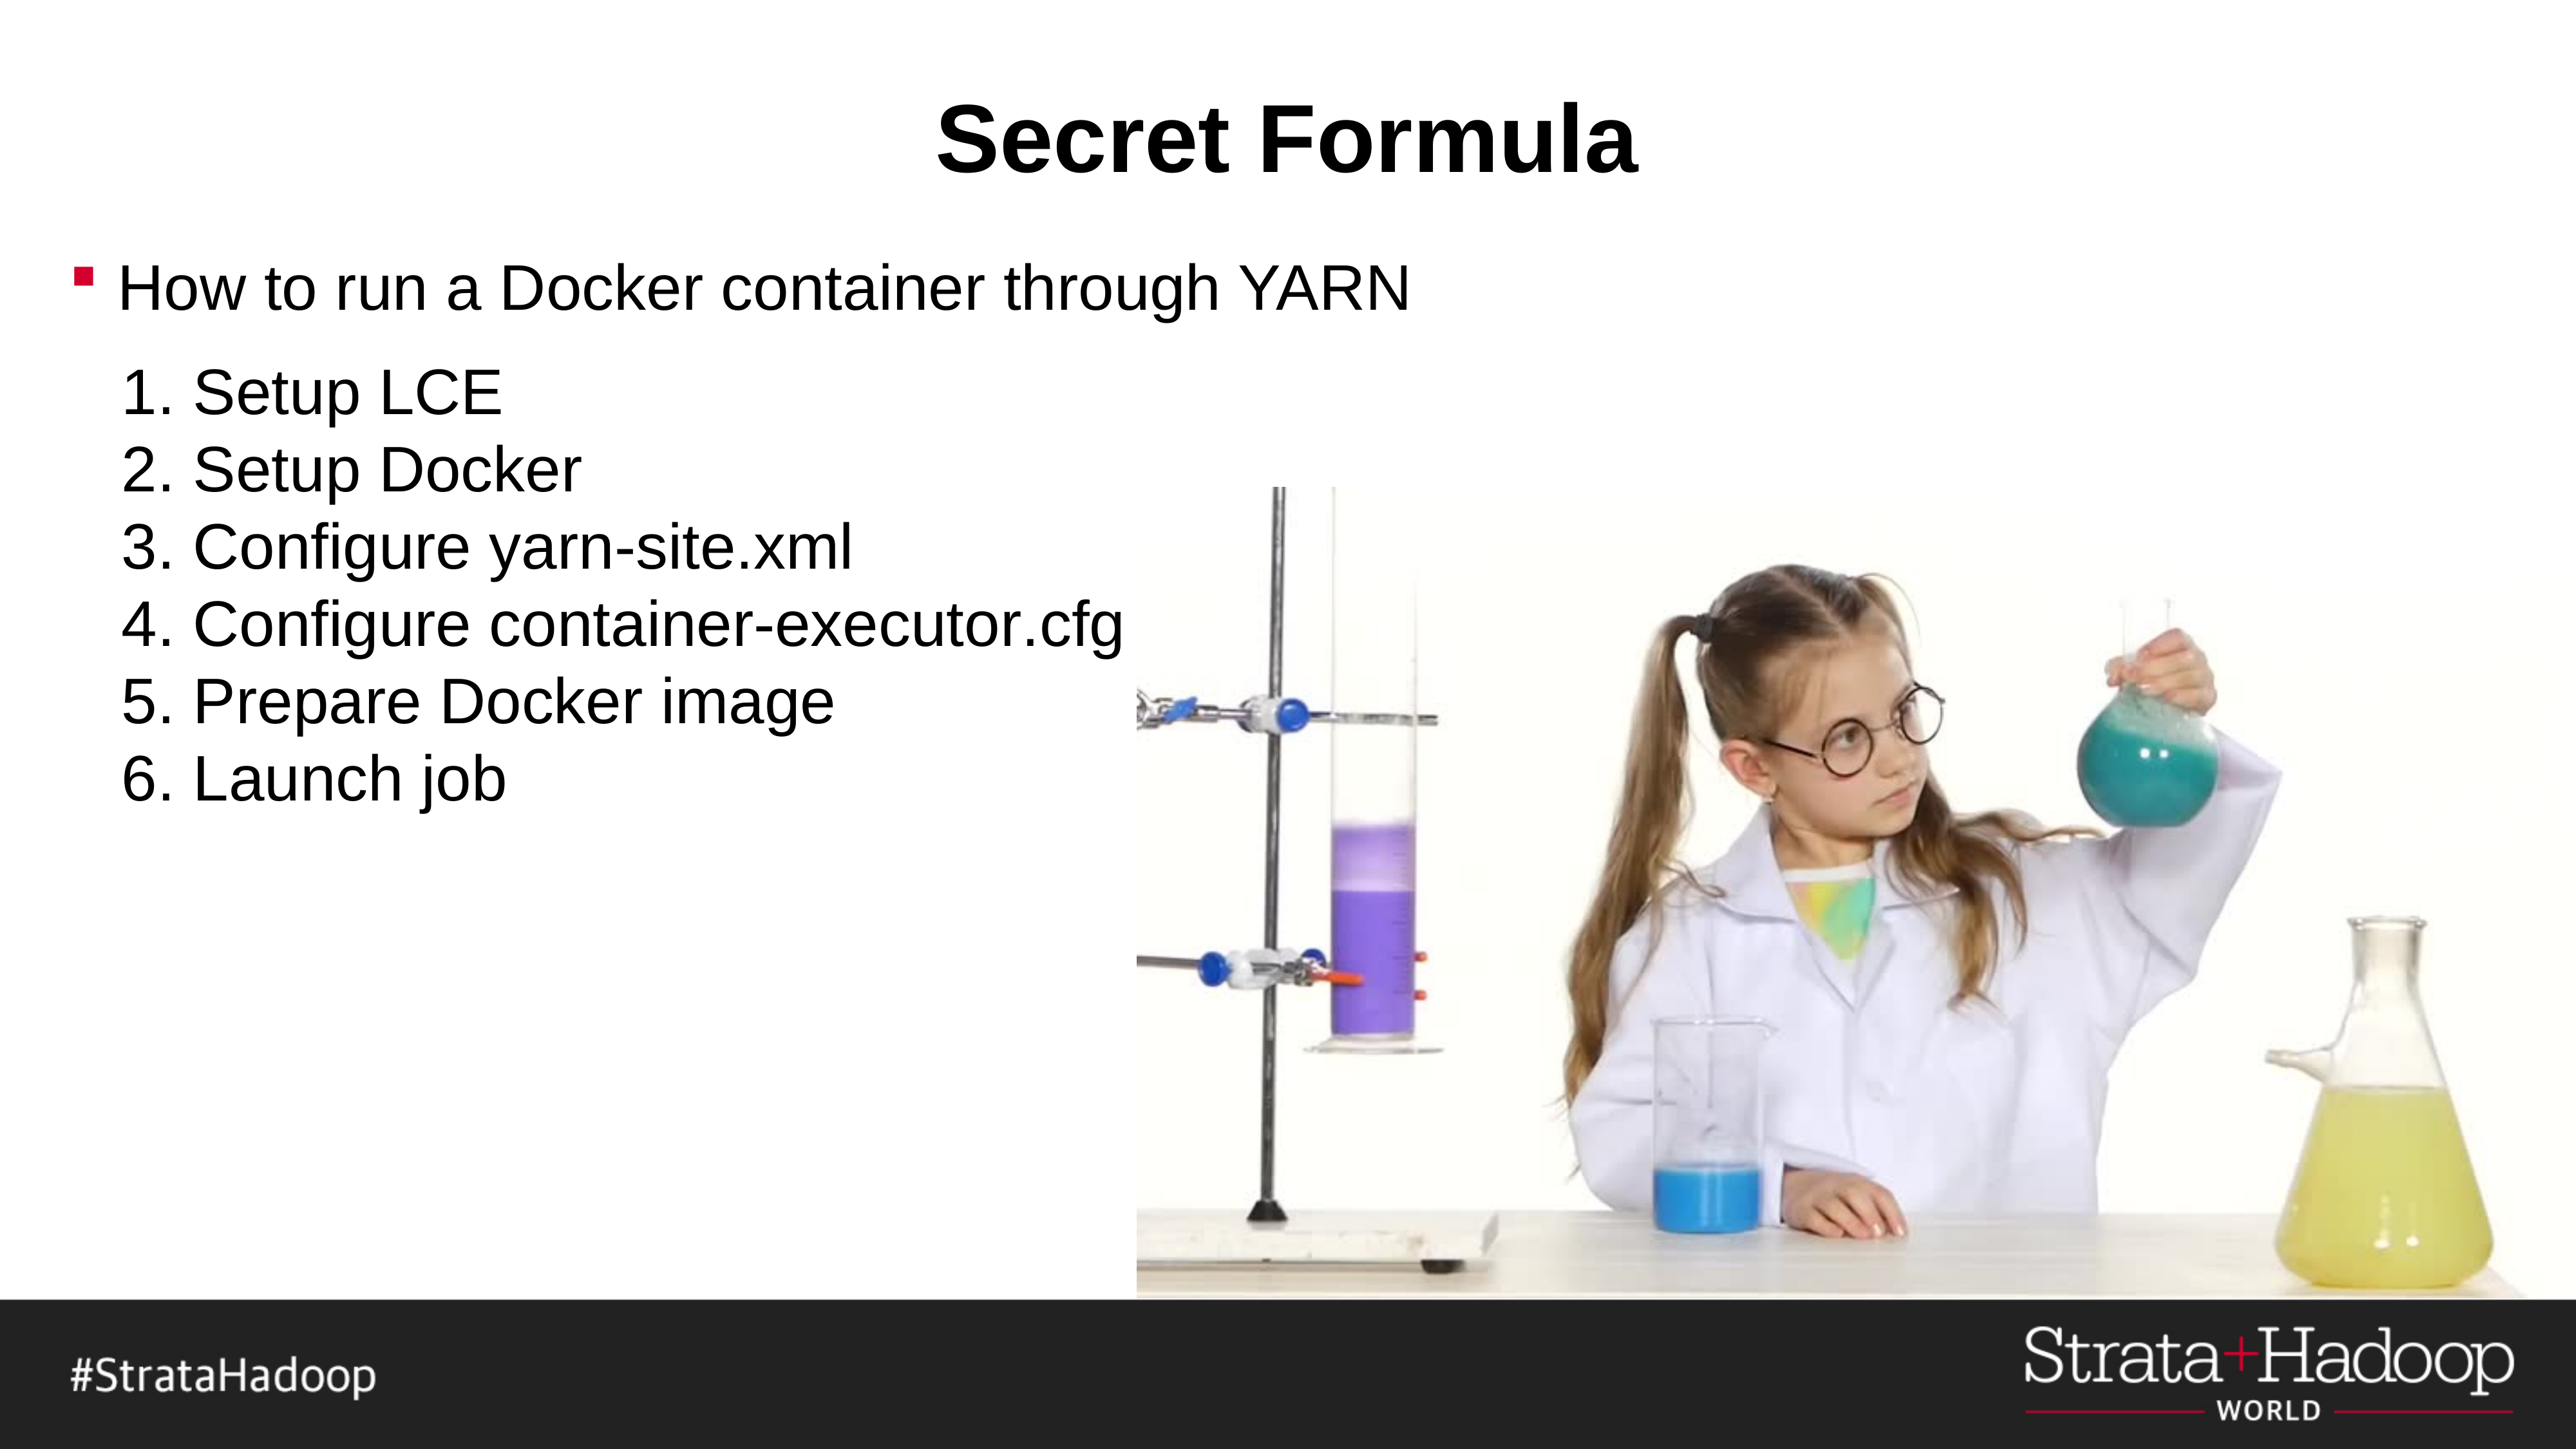

# Secret Formula
How to run a Docker container through YARN
Setup LCE
Setup Docker
Configure yarn-site.xml
Configure container-executor.cfg
Prepare Docker image
Launch job